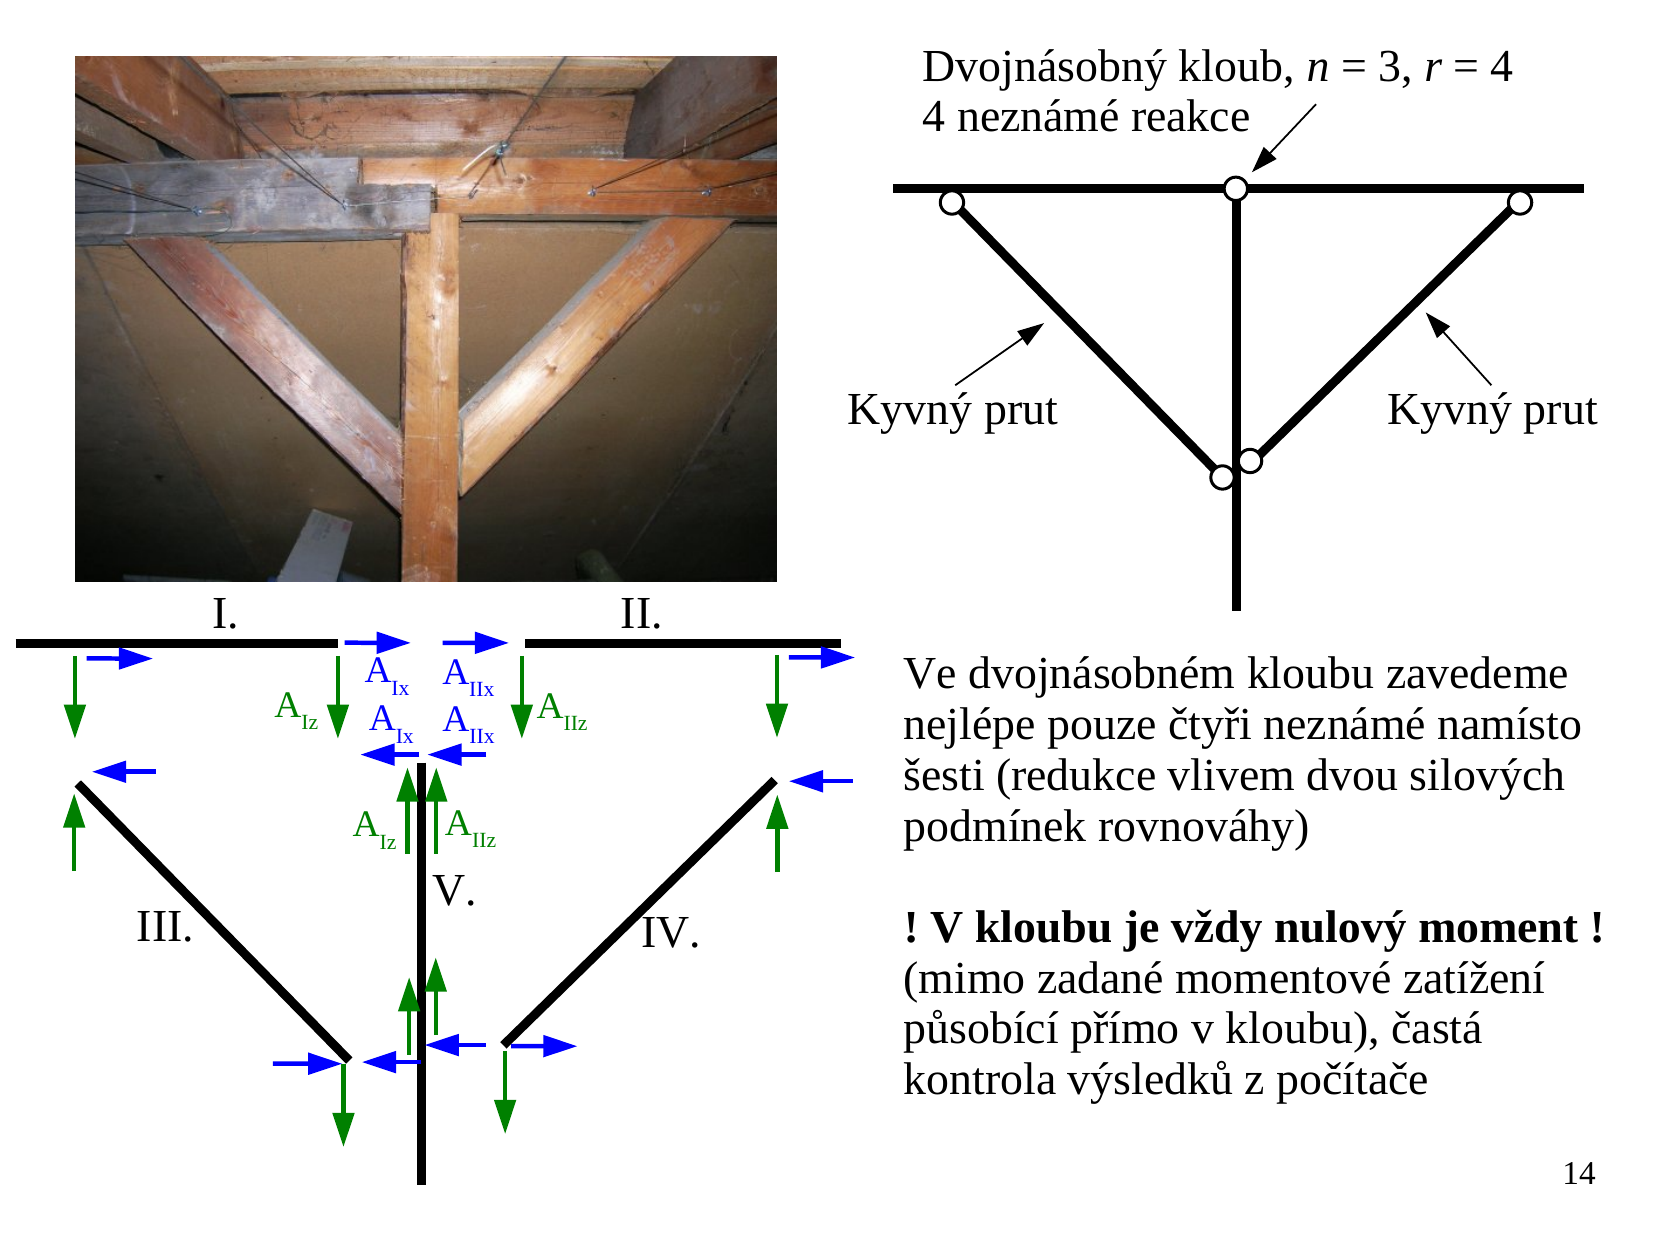

Dvojnásobný kloub, n = 3, r = 4
4 neznámé reakce
Kyvný prut
Kyvný prut
I.
II.
Ve dvojnásobném kloubu zavedeme nejlépe pouze čtyři neznámé namísto šesti (redukce vlivem dvou silových podmínek rovnováhy)
! V kloubu je vždy nulový moment ! (mimo zadané momentové zatížení působící přímo v kloubu), častá kontrola výsledků z počítače
AIx
AIIx
AIz
AIIz
AIx
AIIx
AIIz
AIz
V.
III.
IV.
14